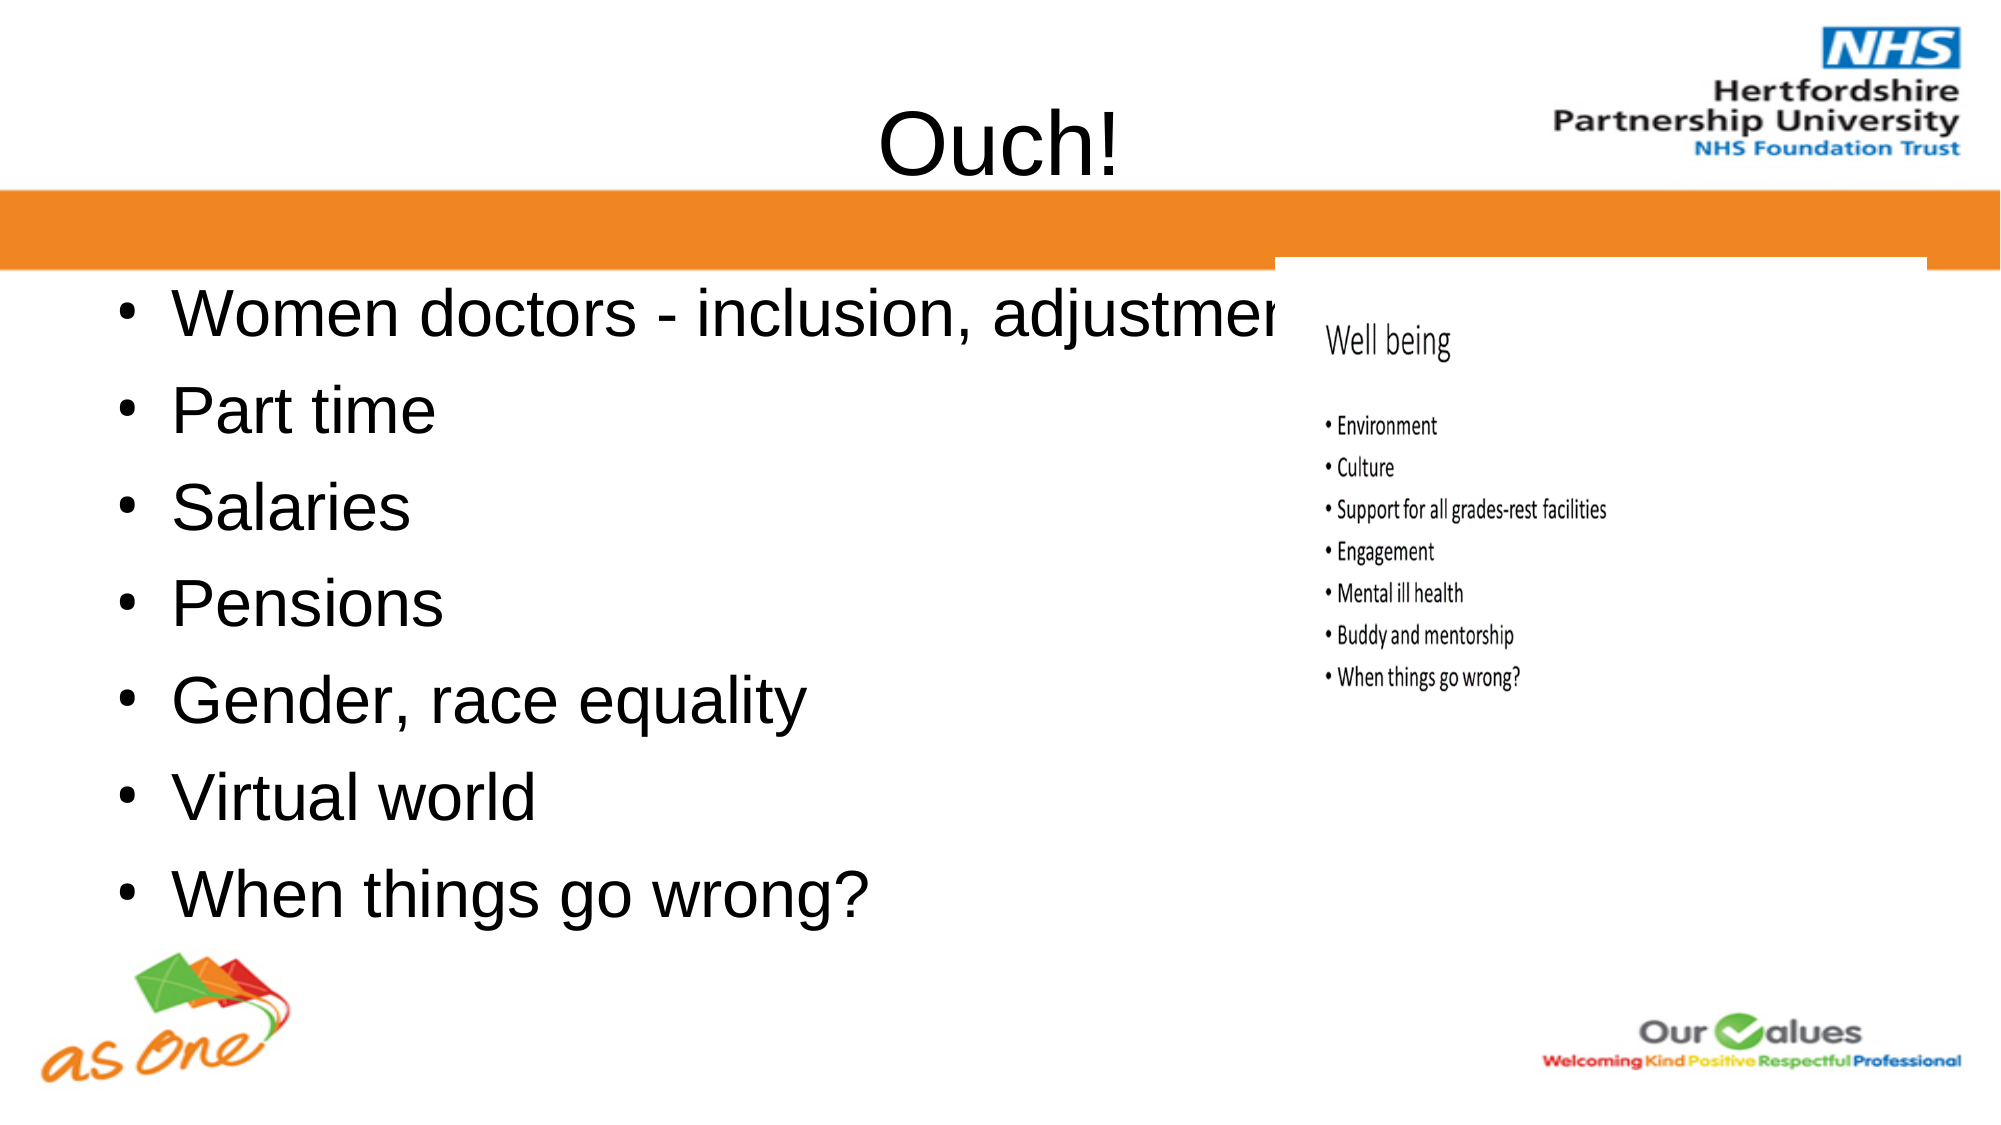

# Ouch!
Women doctors - inclusion, adjustments
Part time
Salaries
Pensions
Gender, race equality
Virtual world
When things go wrong?